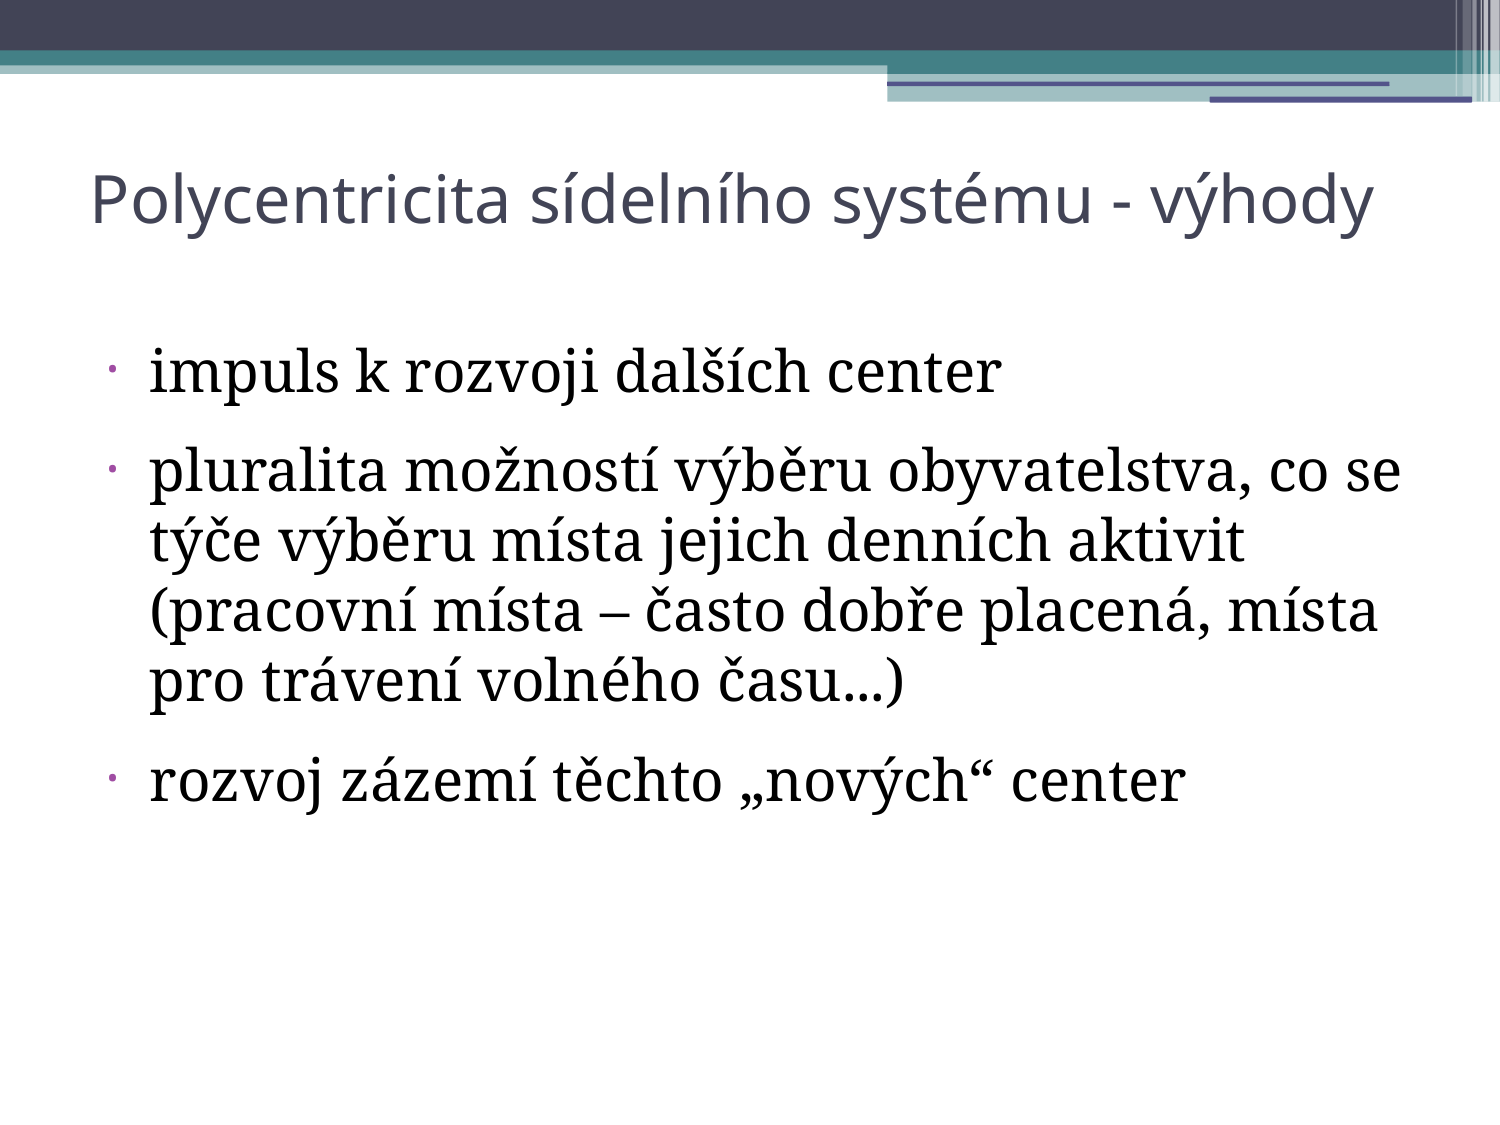

# Polycentricita sídelního systému - výhody
impuls k rozvoji dalších center
pluralita možností výběru obyvatelstva, co se týče výběru místa jejich denních aktivit (pracovní místa – často dobře placená, místa pro trávení volného času...)
rozvoj zázemí těchto „nových“ center